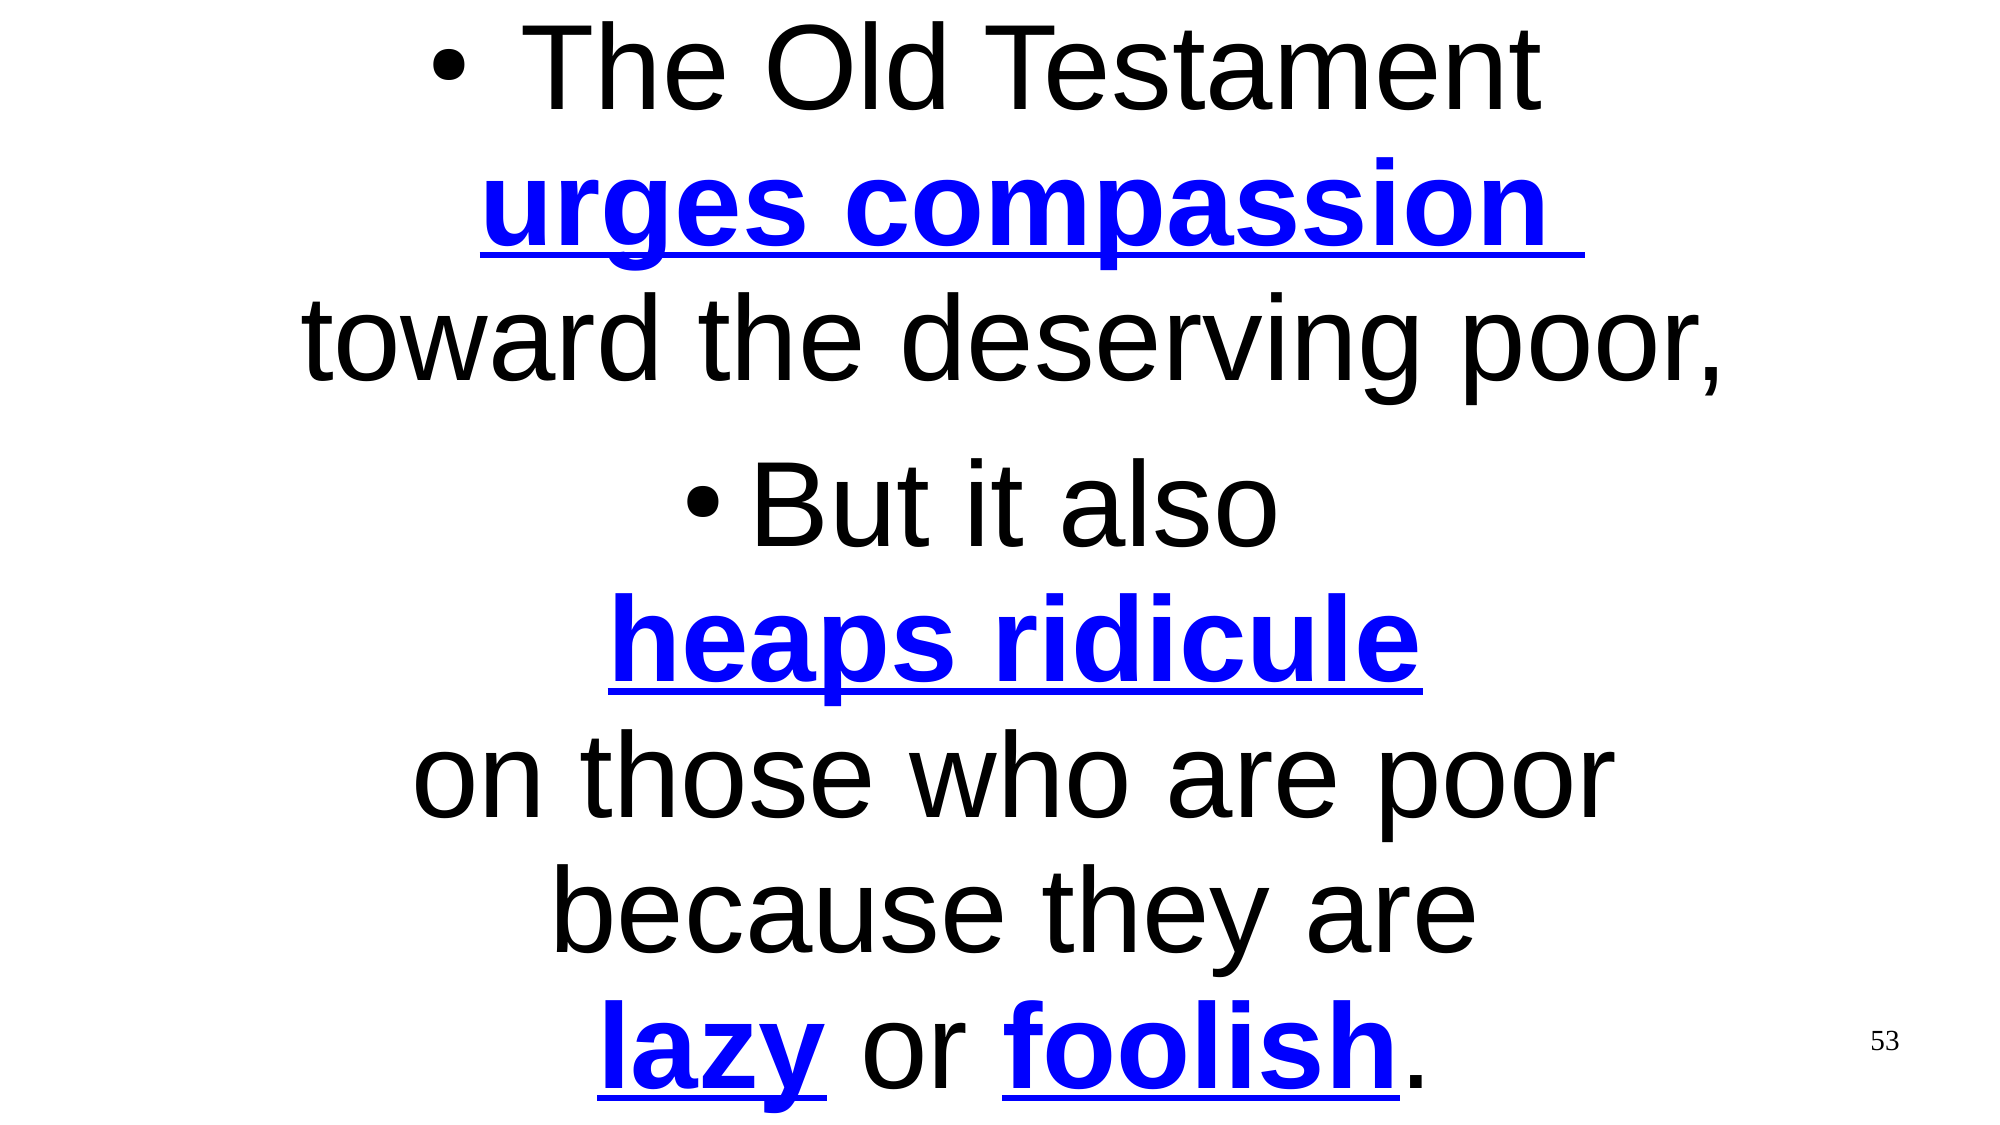

# The Old Testament urges compassion toward the deserving poor,
But it also
heaps ridicule
on those who are poor
because they are
lazy or foolish.
53